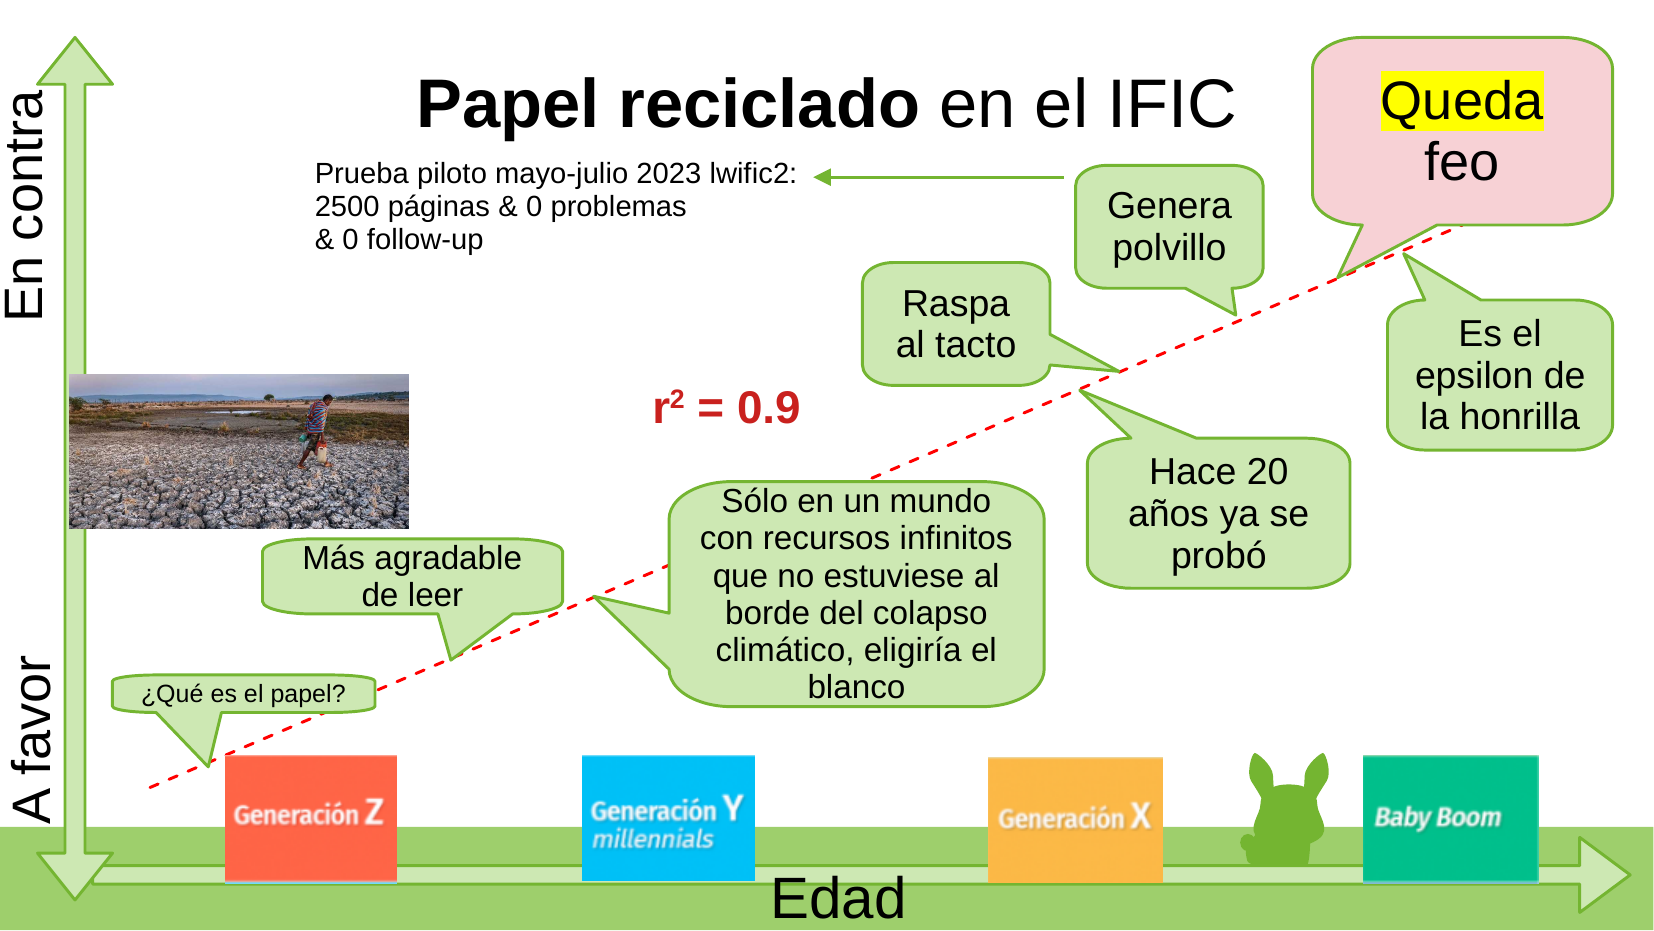

# Papel reciclado en el IFIC
Queda feo
En contra
Prueba piloto mayo-julio 2023 lwific2: 2500 páginas & 0 problemas
& 0 follow-up
Genera polvillo
Raspa al tacto
Es el epsilon de la honrilla
r2 = 0.9
Hace 20 años ya se probó
Sólo en un mundo con recursos infinitos que no estuviese al borde del colapso climático, eligiría el blanco
Más agradable de leer
A favor
¿Qué es el papel?
Edad